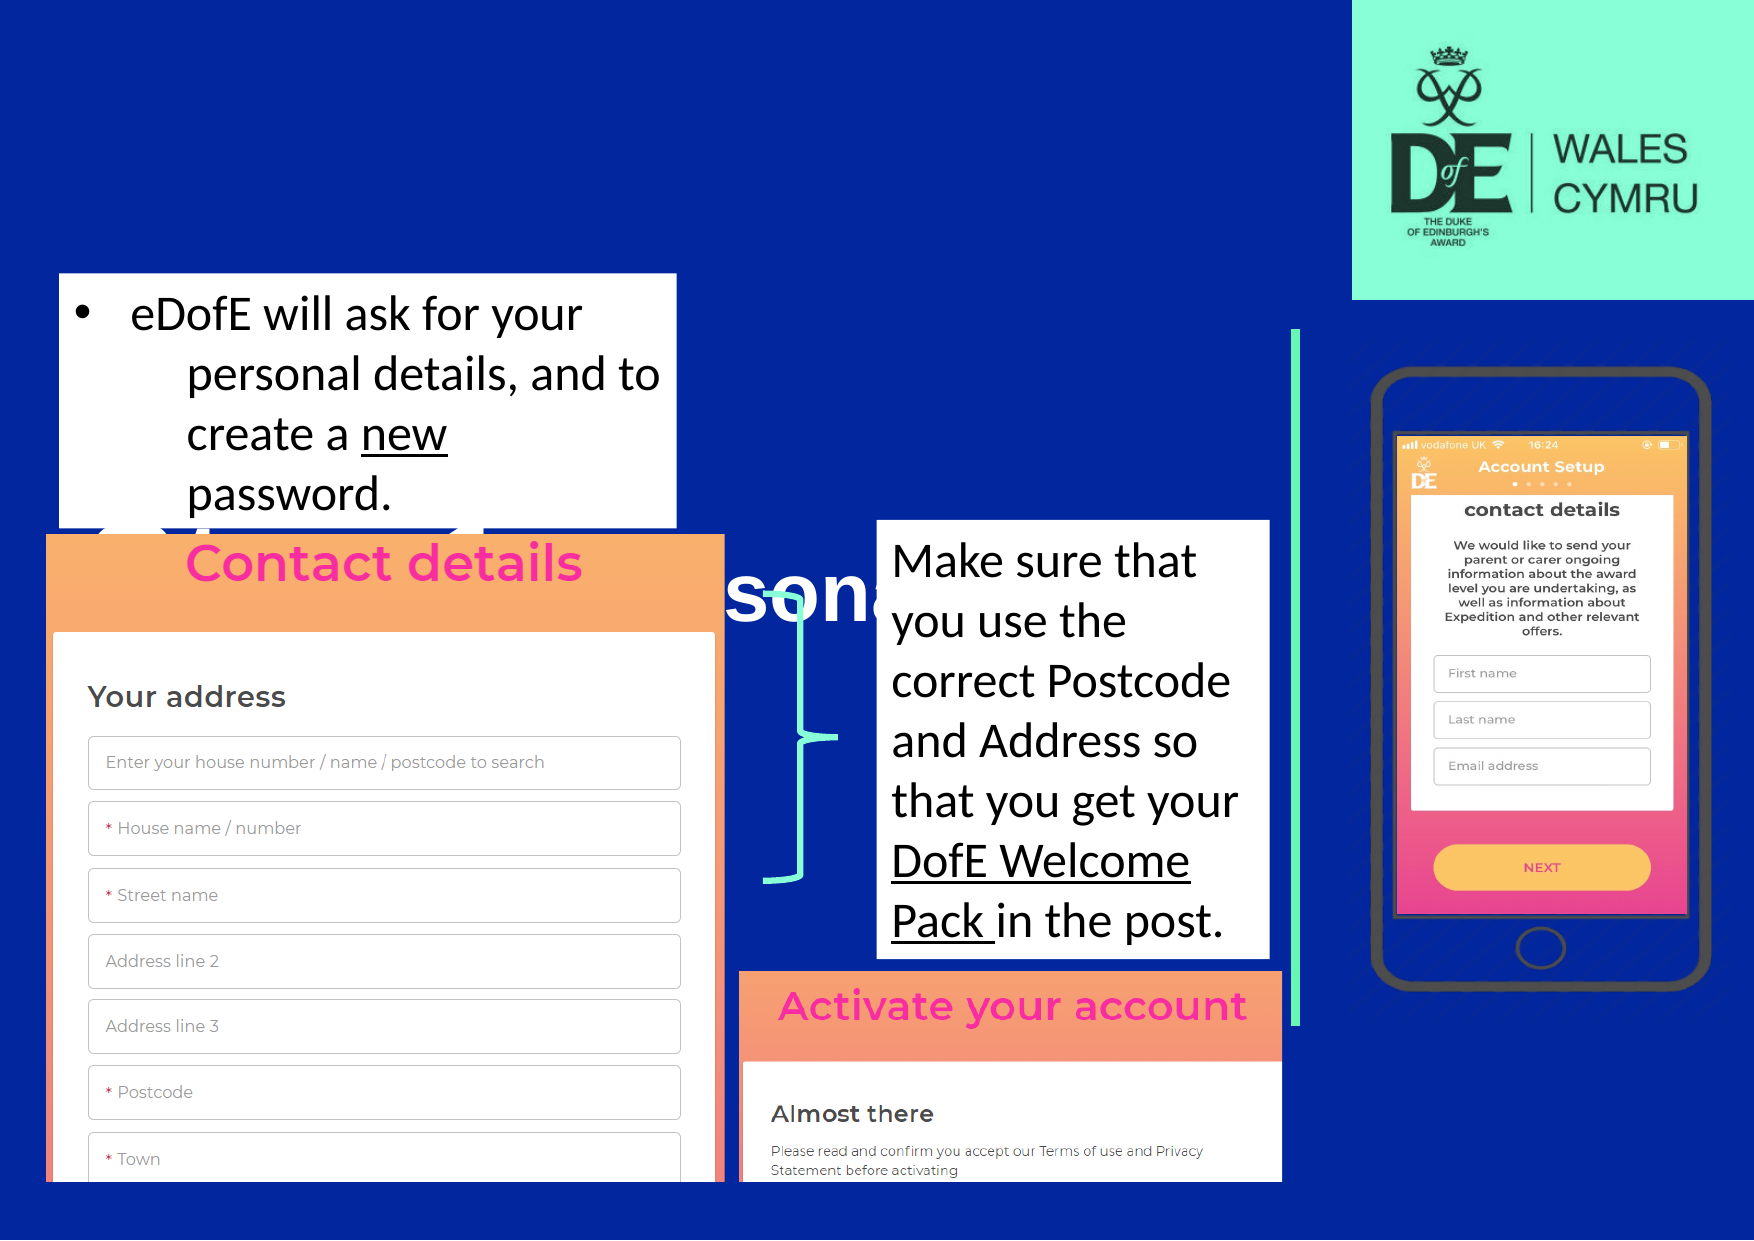

eDofE will ask for your personal details, and to create a new password.
# Step 1. Personal Details
Make sure that you use the correct Postcode and Address so that you get your DofE Welcome Pack in the post.